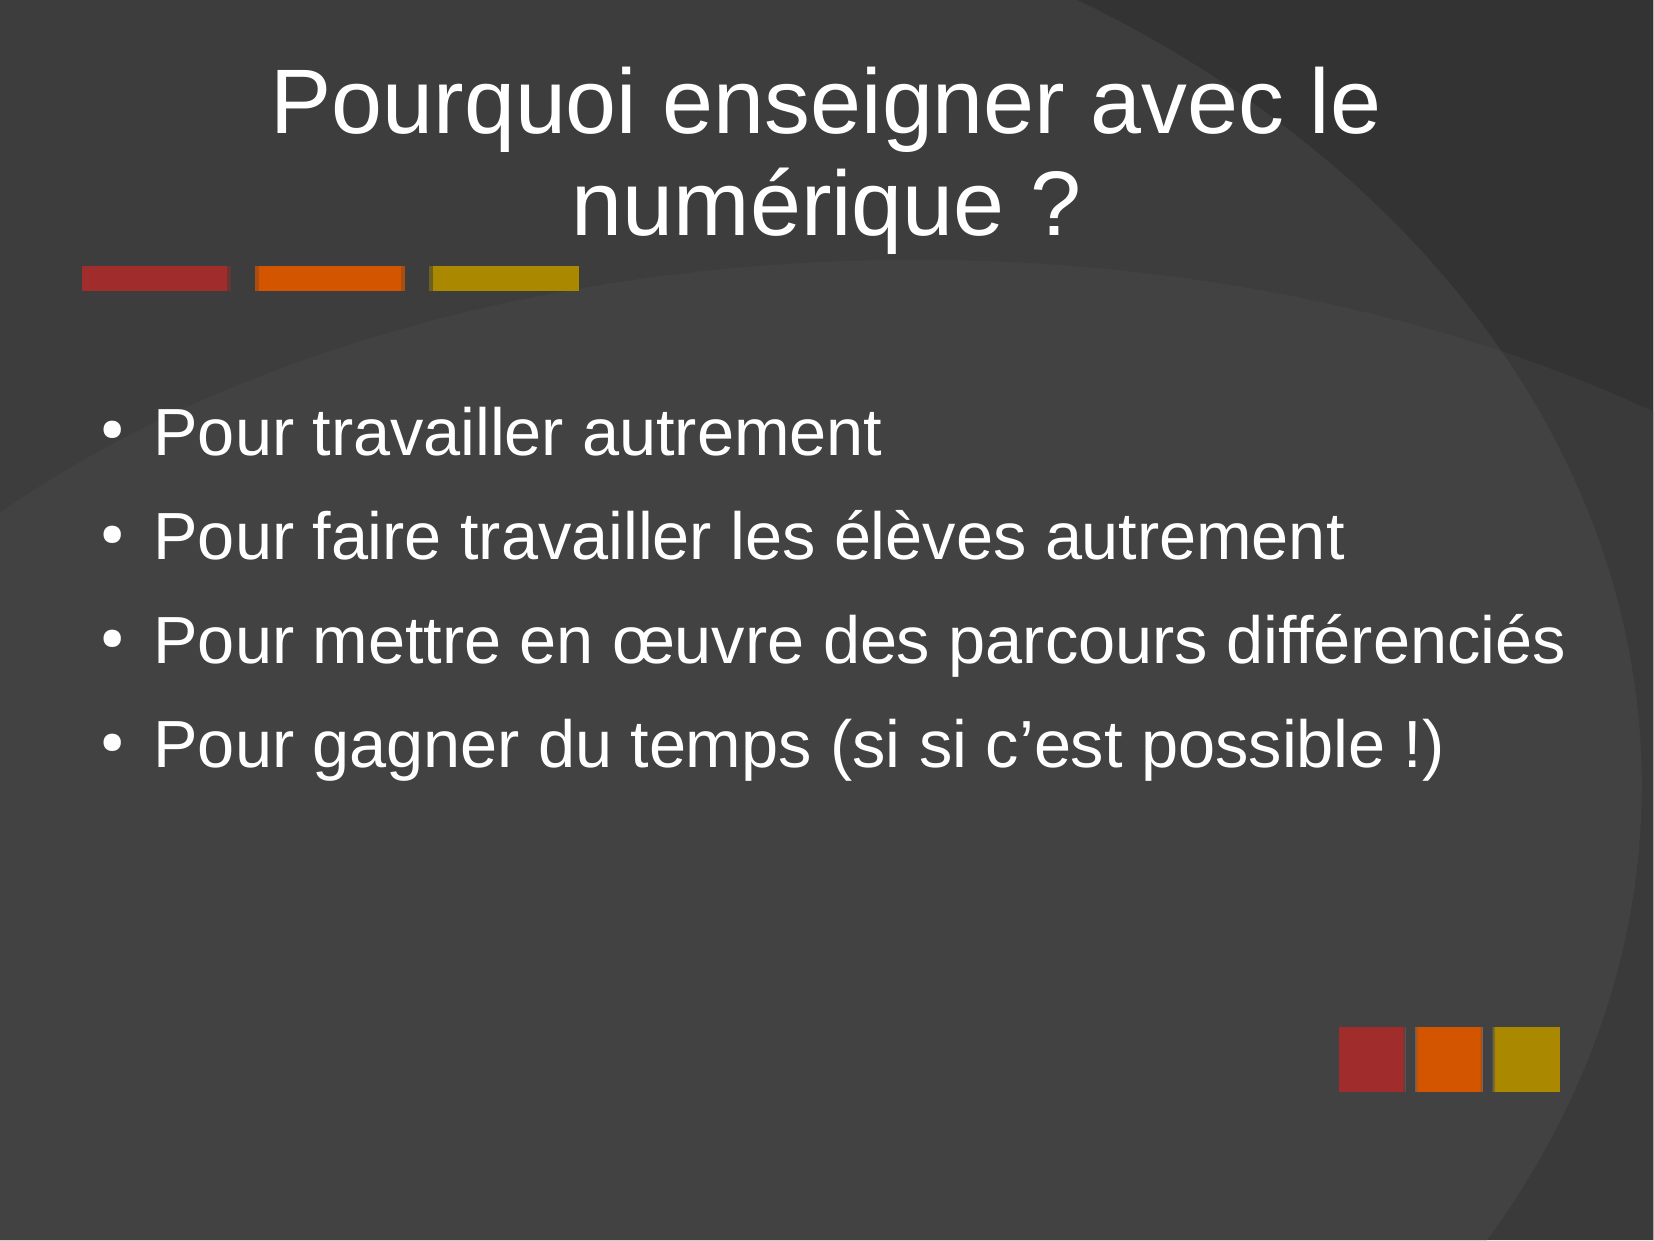

# Pourquoi enseigner avec le numérique ?
Pour travailler autrement
Pour faire travailler les élèves autrement
Pour mettre en œuvre des parcours différenciés
Pour gagner du temps (si si c’est possible !)